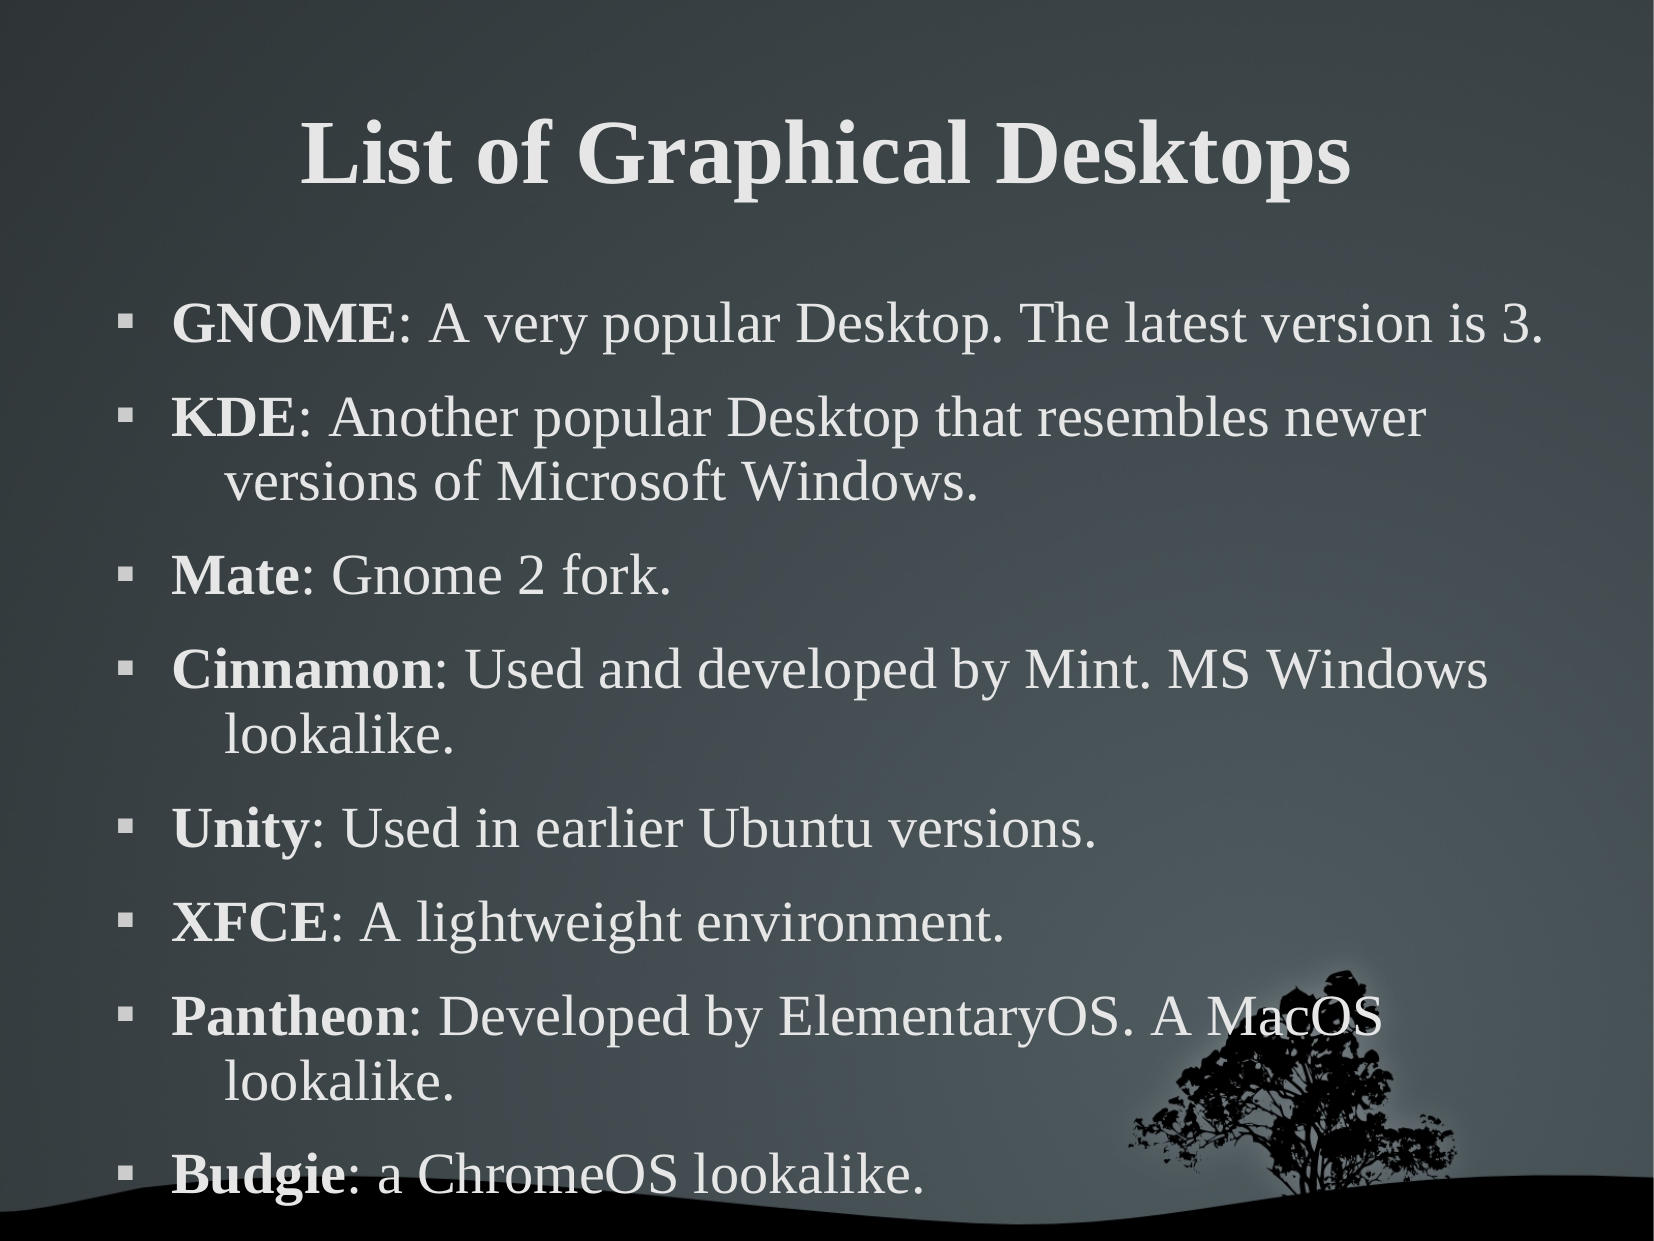

# List of Graphical Desktops
GNOME: A very popular Desktop. The latest version is 3.
KDE: Another popular Desktop that resembles newer versions of Microsoft Windows.
Mate: Gnome 2 fork.
Cinnamon: Used and developed by Mint. MS Windows lookalike.
Unity: Used in earlier Ubuntu versions.
XFCE: A lightweight environment.
Pantheon: Developed by ElementaryOS. A MacOS lookalike.
Budgie: a ChromeOS lookalike.